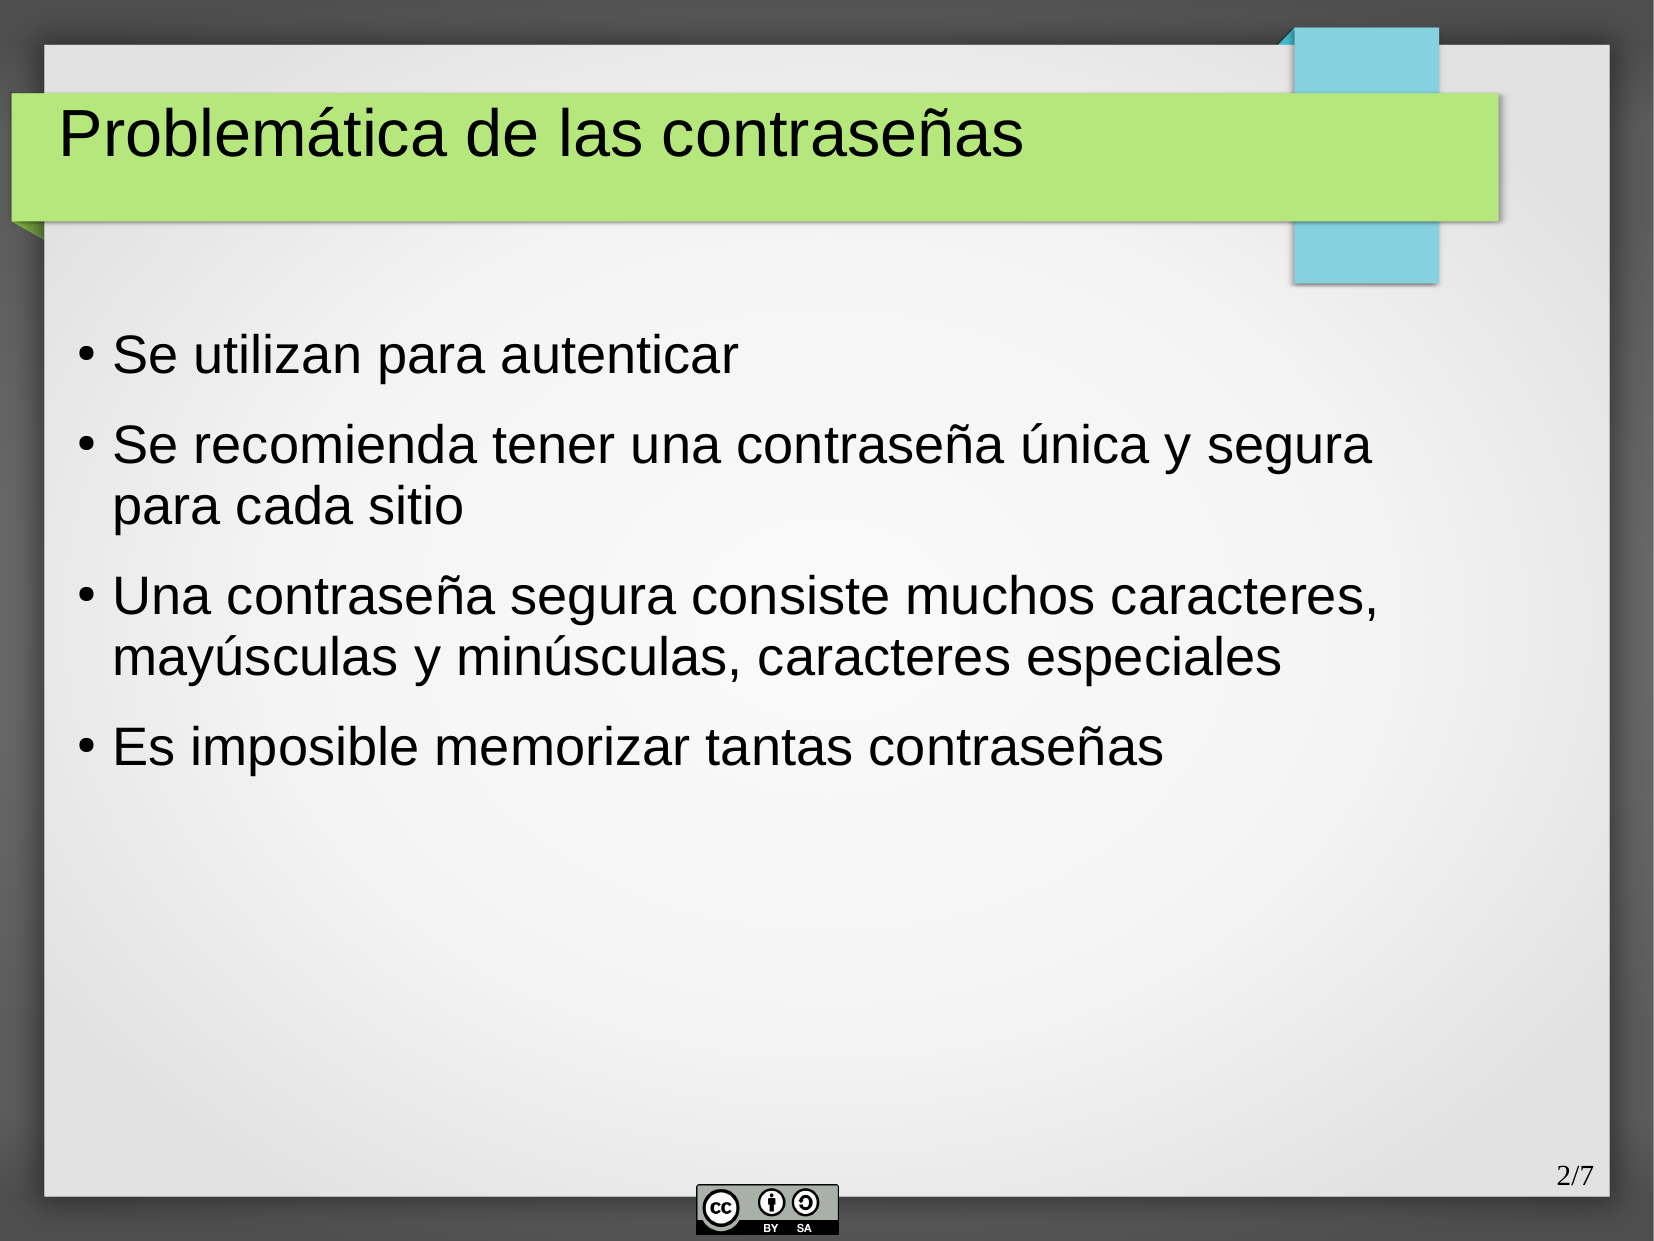

# Problemática de las contraseñas
Se utilizan para autenticar
Se recomienda tener una contraseña única y segura para cada sitio
Una contraseña segura consiste muchos caracteres, mayúsculas y minúsculas, caracteres especiales
Es imposible memorizar tantas contraseñas
2